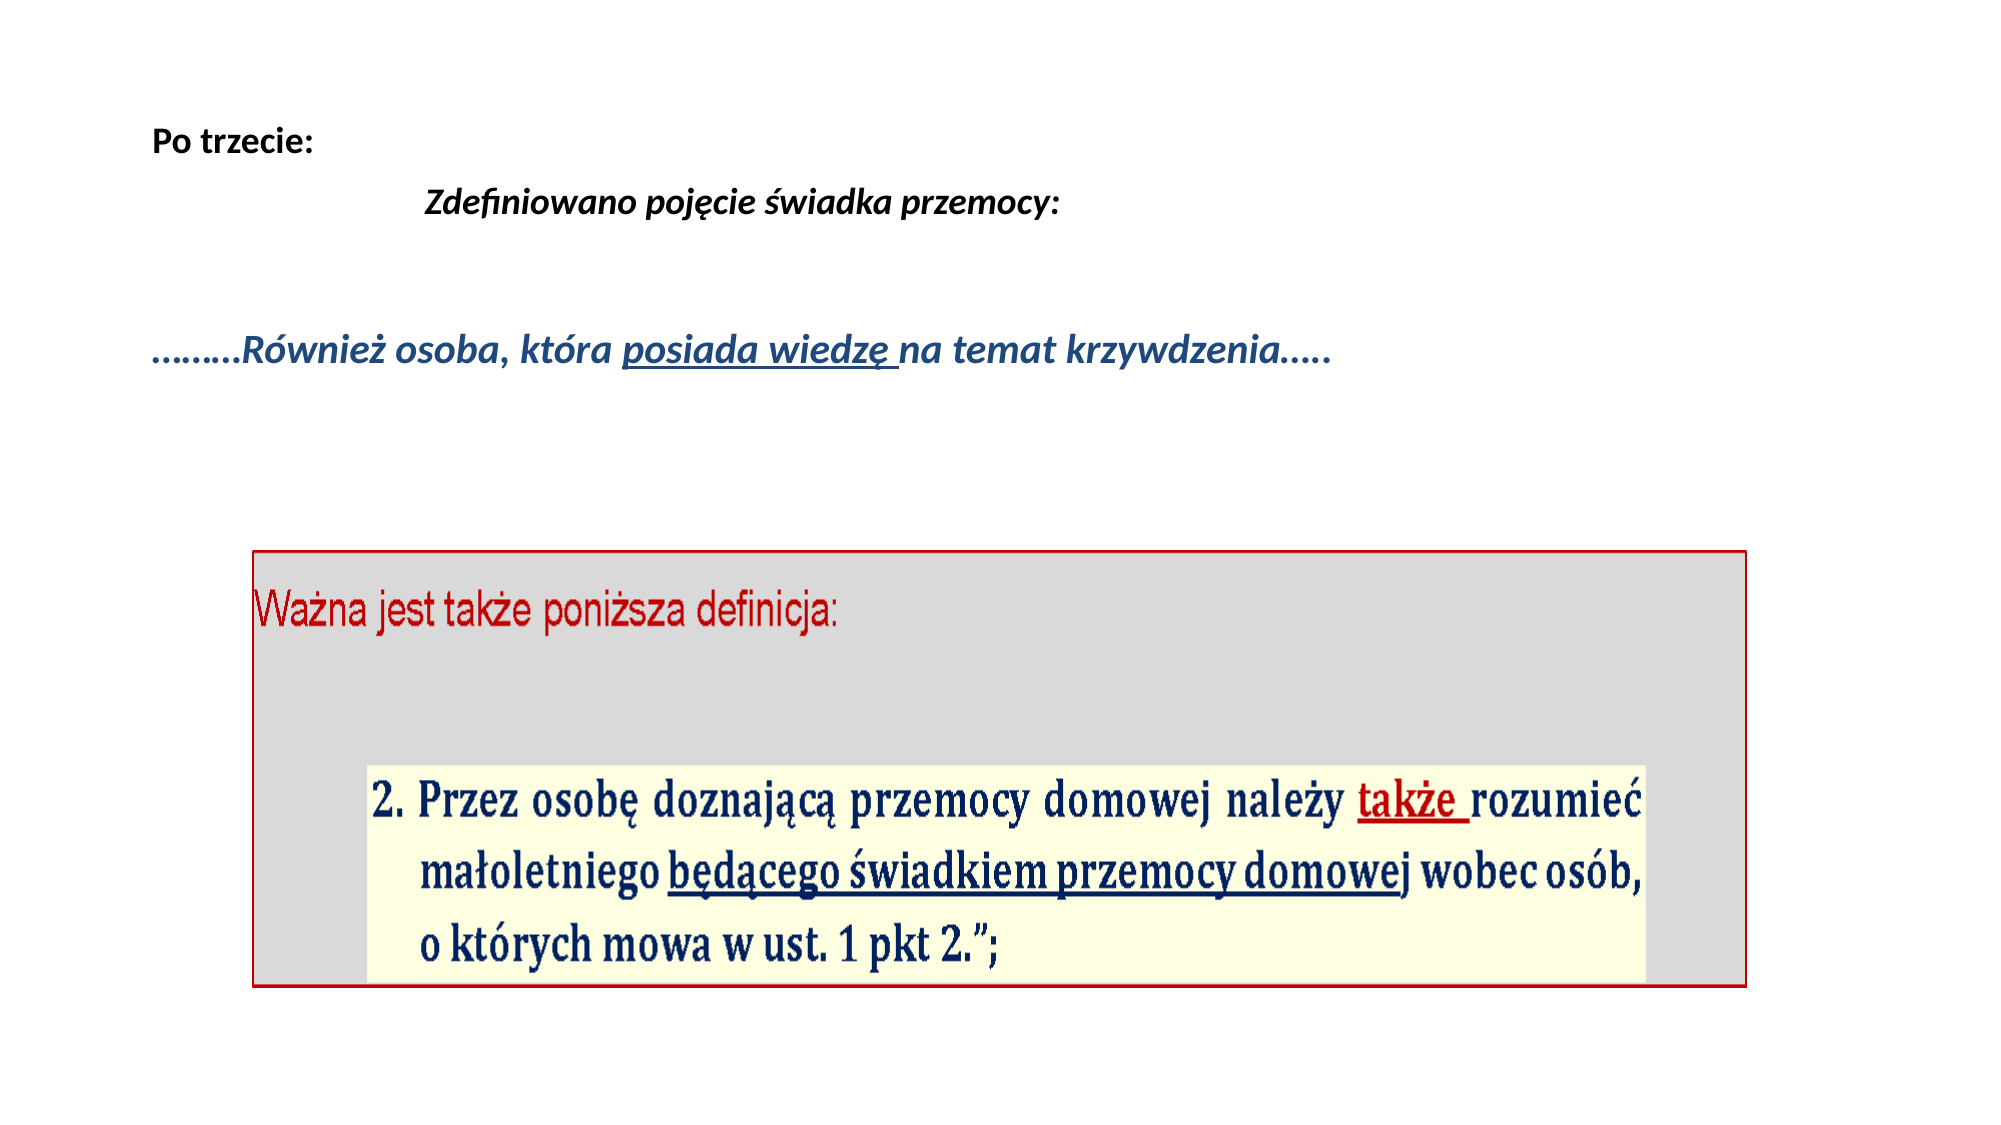

# Po trzecie:
Zdefiniowano pojęcie świadka przemocy:
………Również osoba, która posiada wiedzę na temat krzywdzenia…..